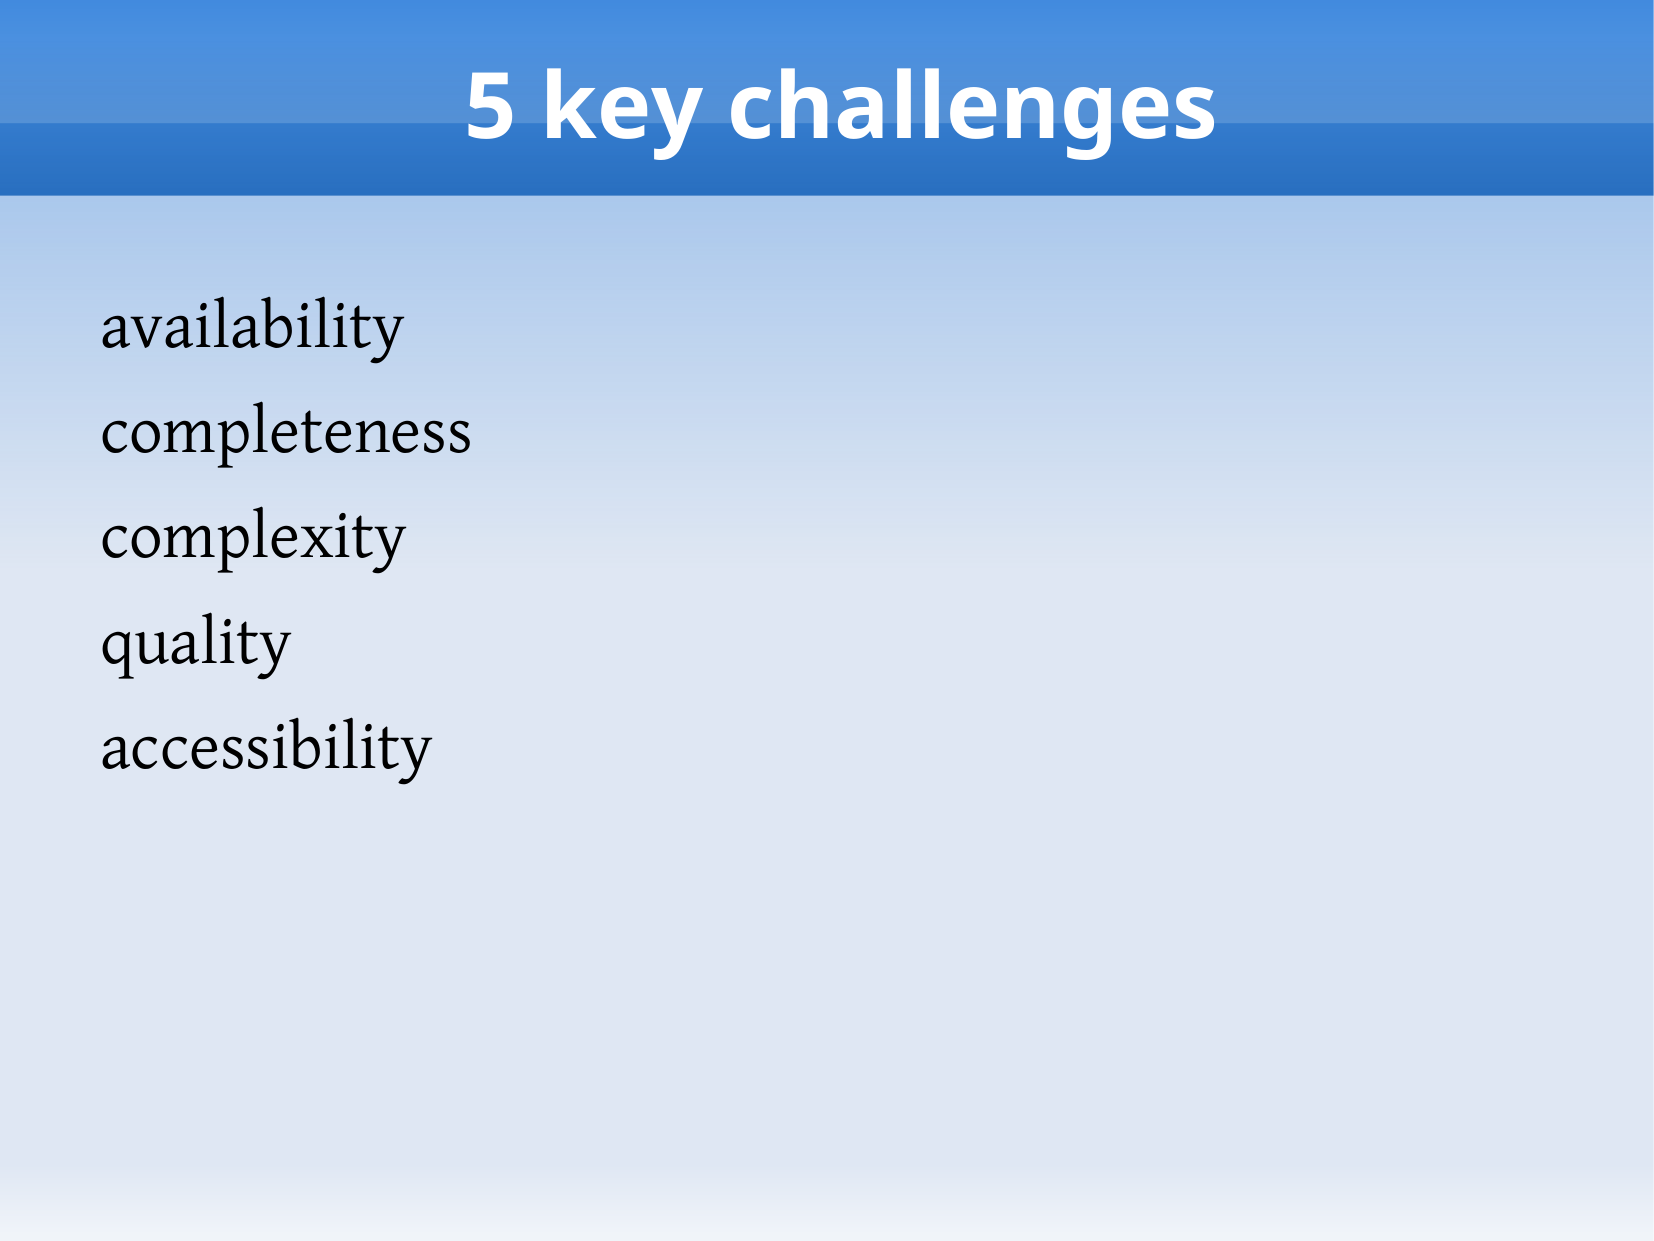

# 5 key challenges
availability
completeness
complexity
quality
accessibility